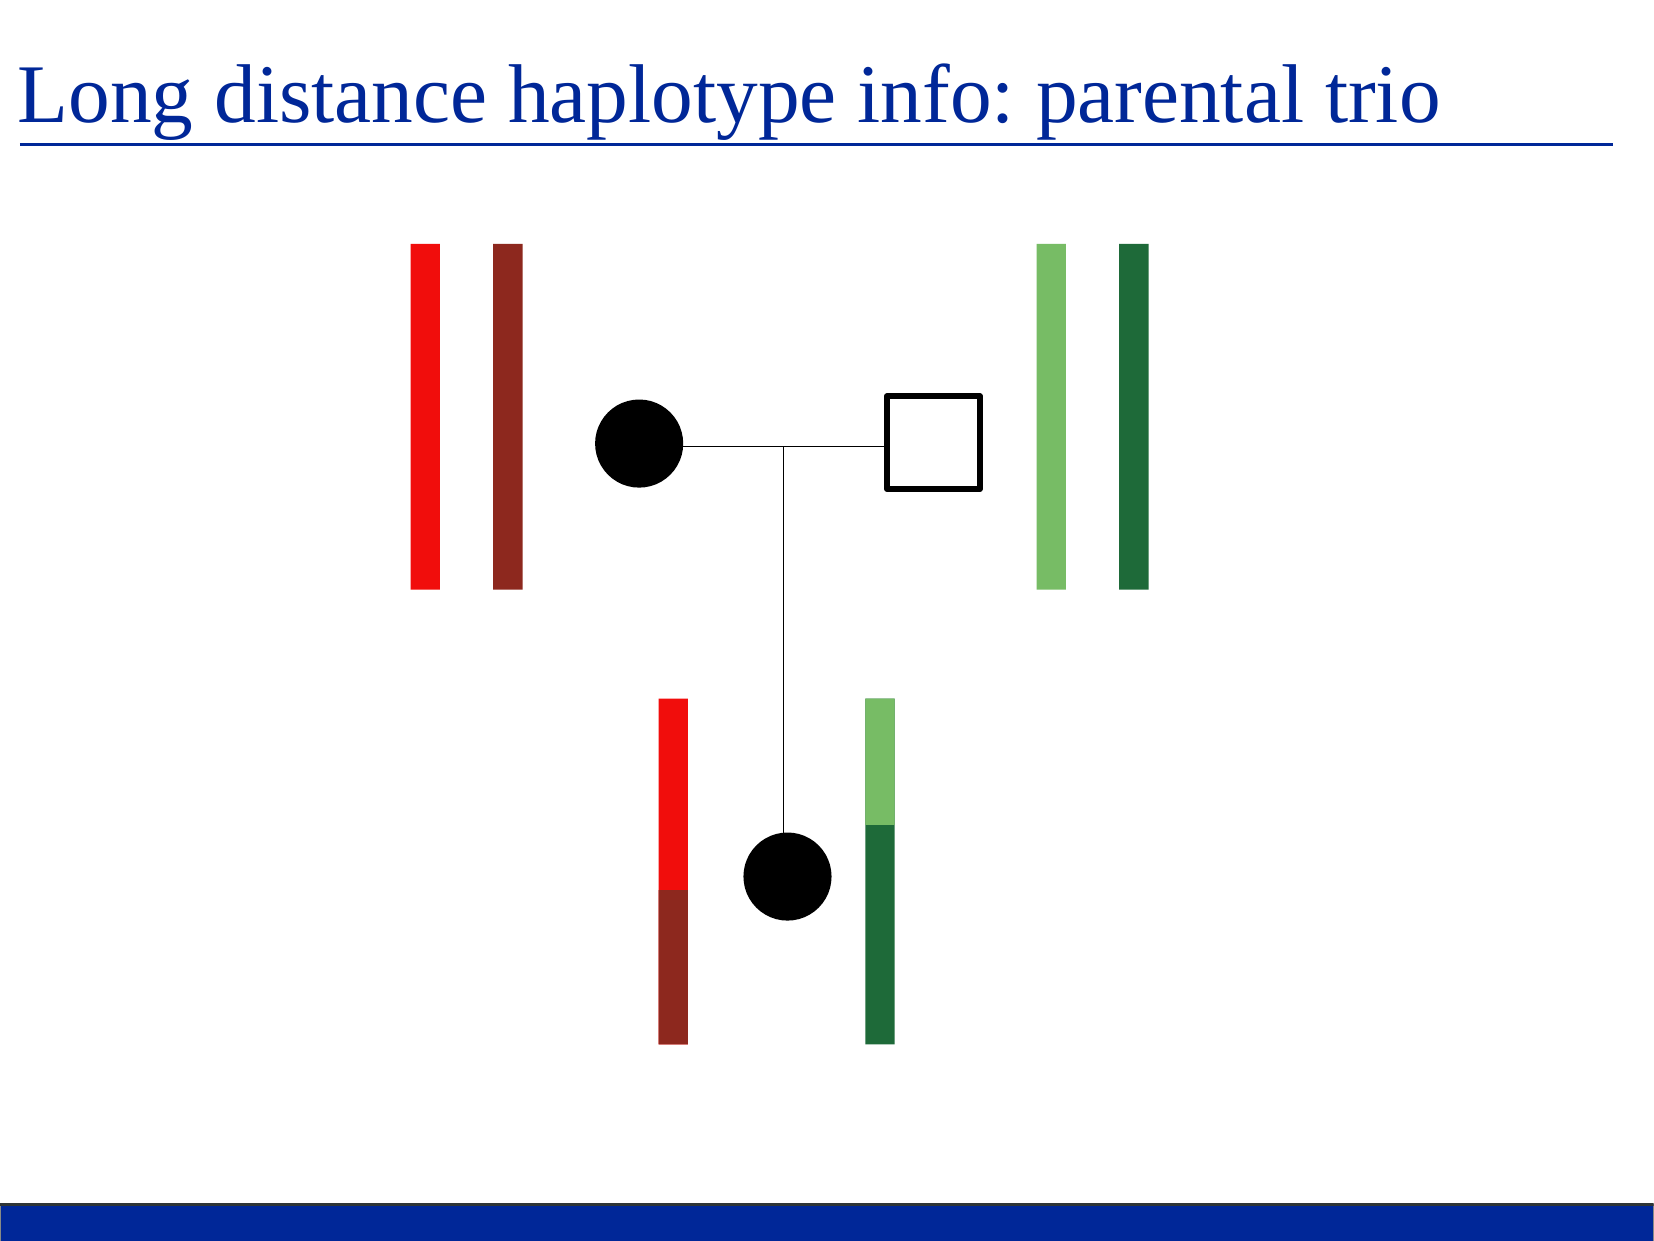

# Long distance haplotype info: parental trio